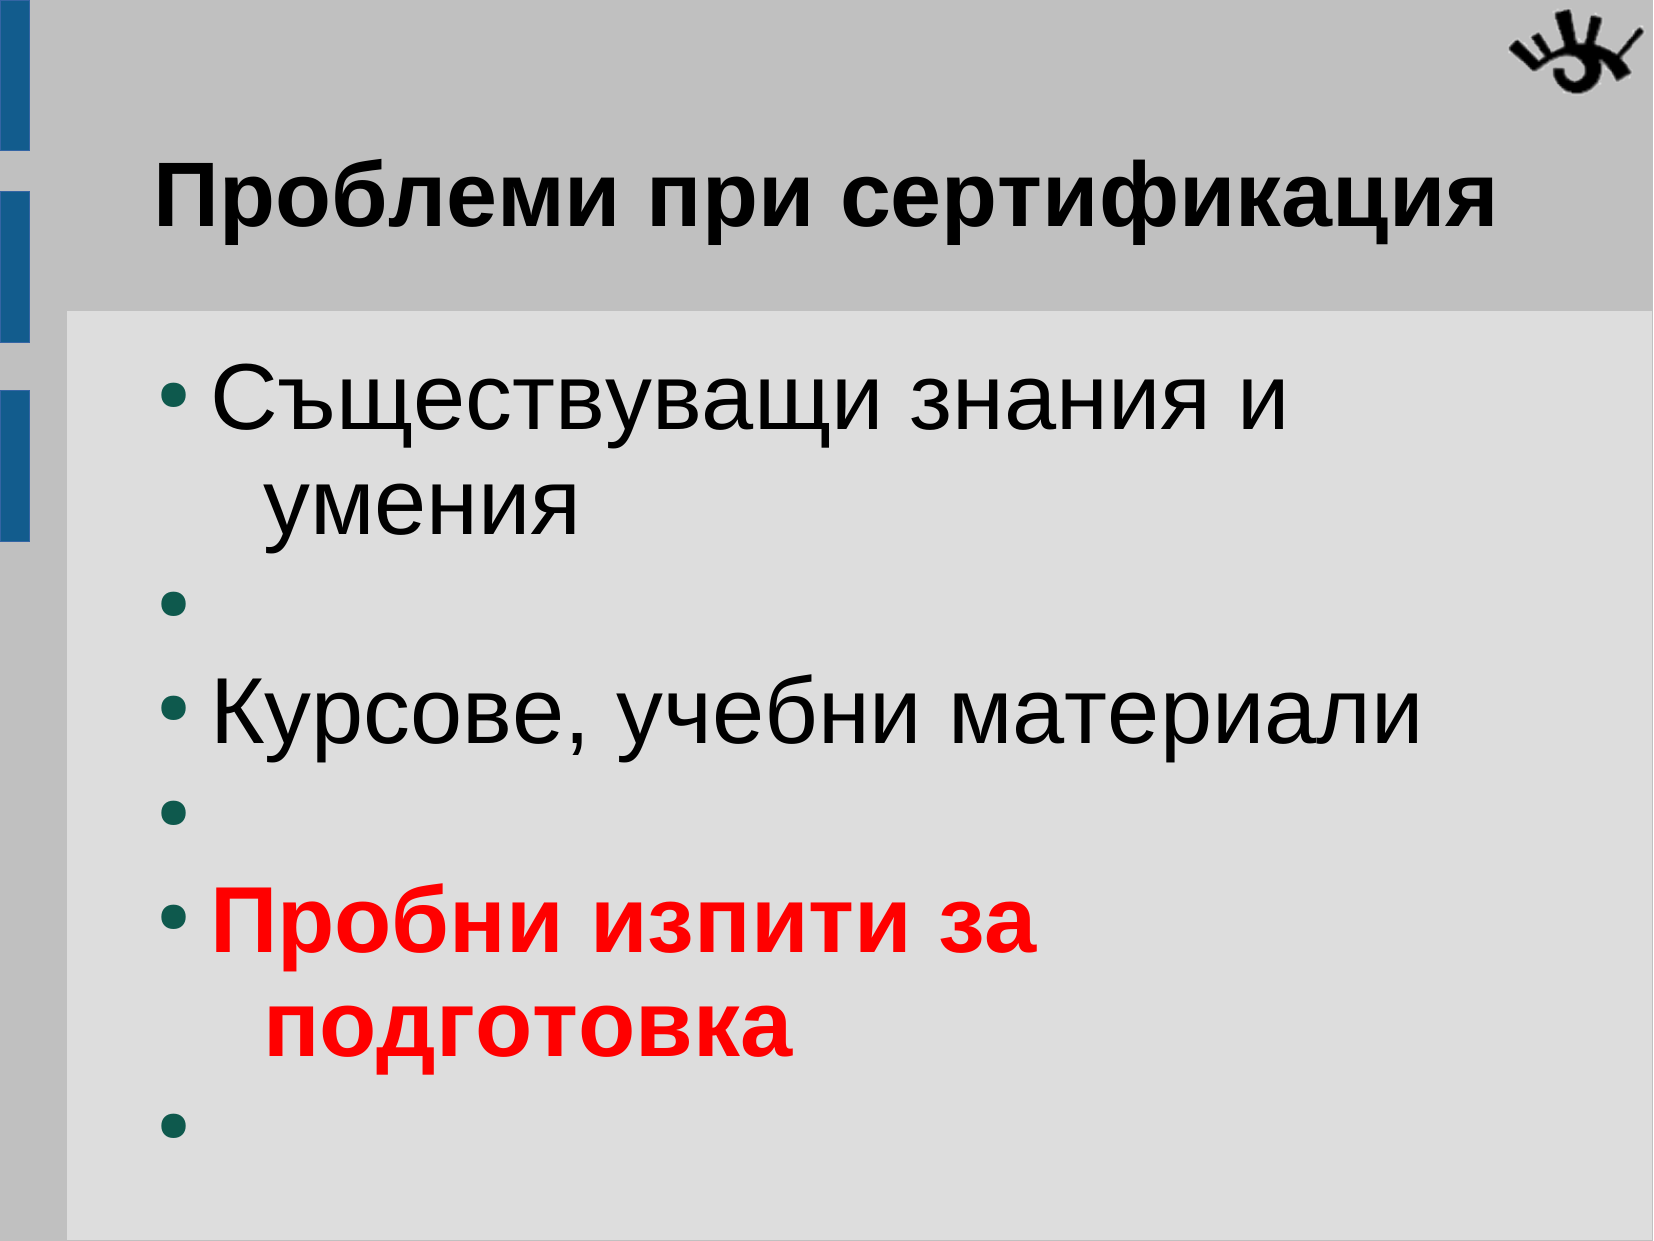

# Проблеми при сертификация
Съществуващи знания и умения
Курсове, учебни материали
Пробни изпити за подготовка